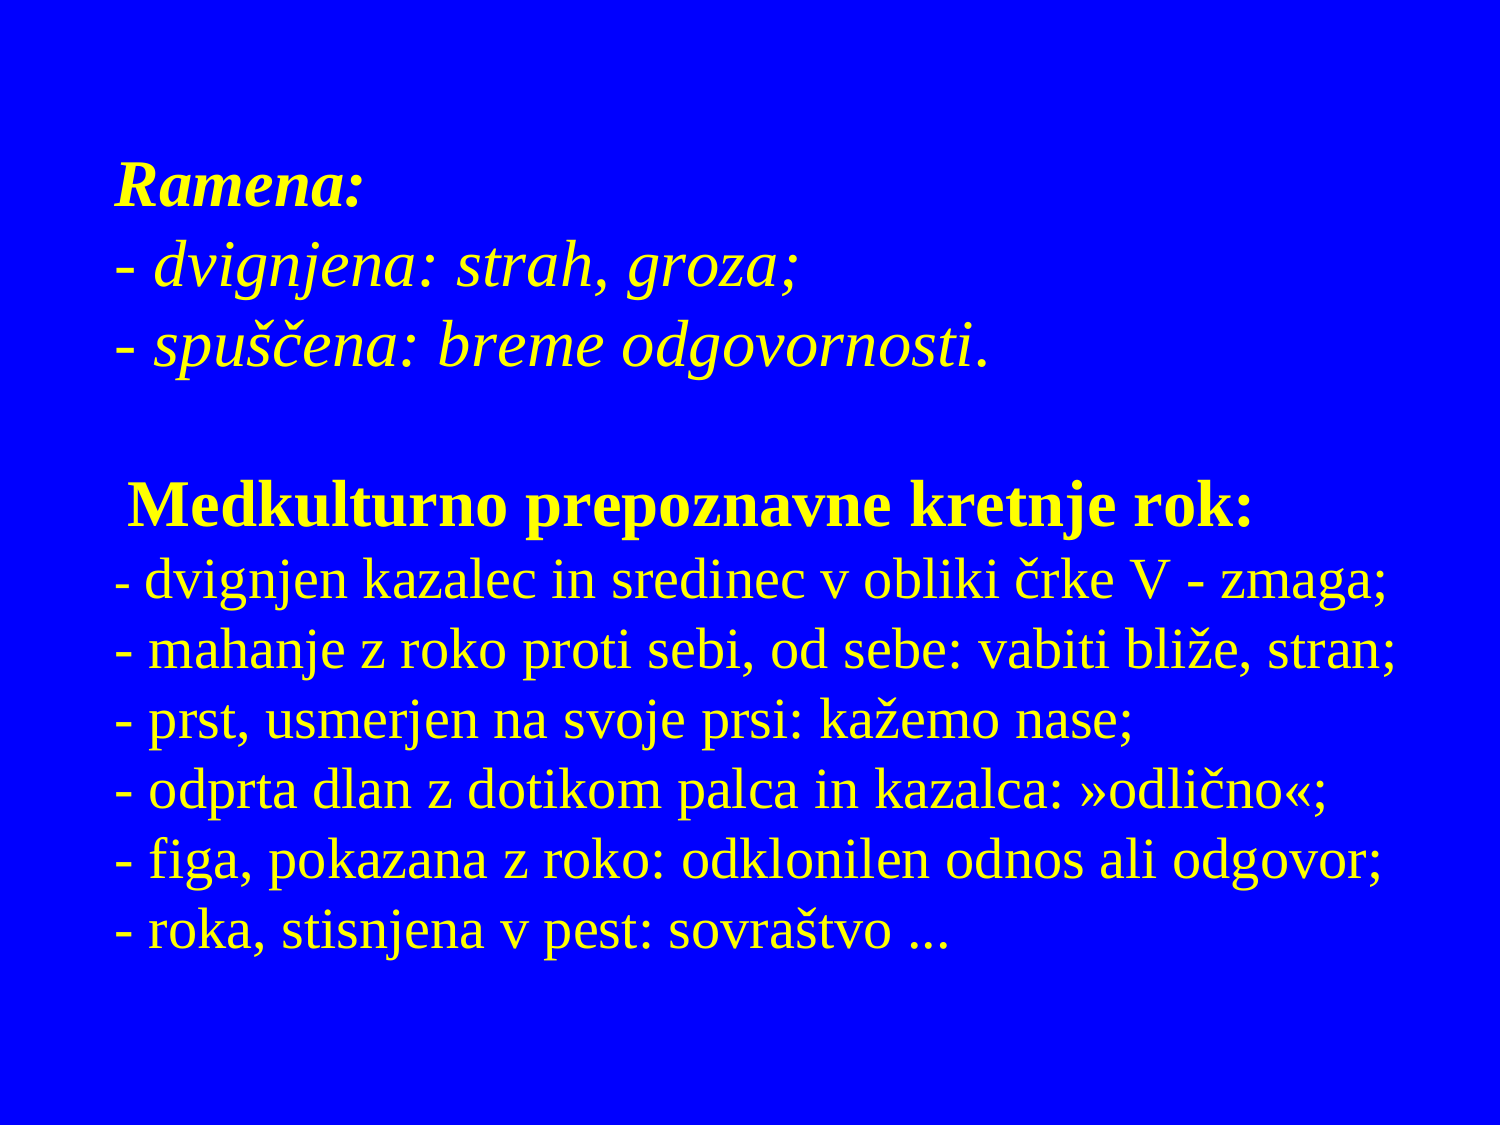

# Ramena: - dvignjena: strah, groza; - spuščena: breme odgovornosti.  Medkulturno prepoznavne kretnje rok: - dvignjen kazalec in sredinec v obliki črke V - zmaga; - mahanje z roko proti sebi, od sebe: vabiti bliže, stran; - prst, usmerjen na svoje prsi: kažemo nase; - odprta dlan z dotikom palca in kazalca: »odlično«; - figa, pokazana z roko: odklonilen odnos ali odgovor; - roka, stisnjena v pest: sovraštvo ...